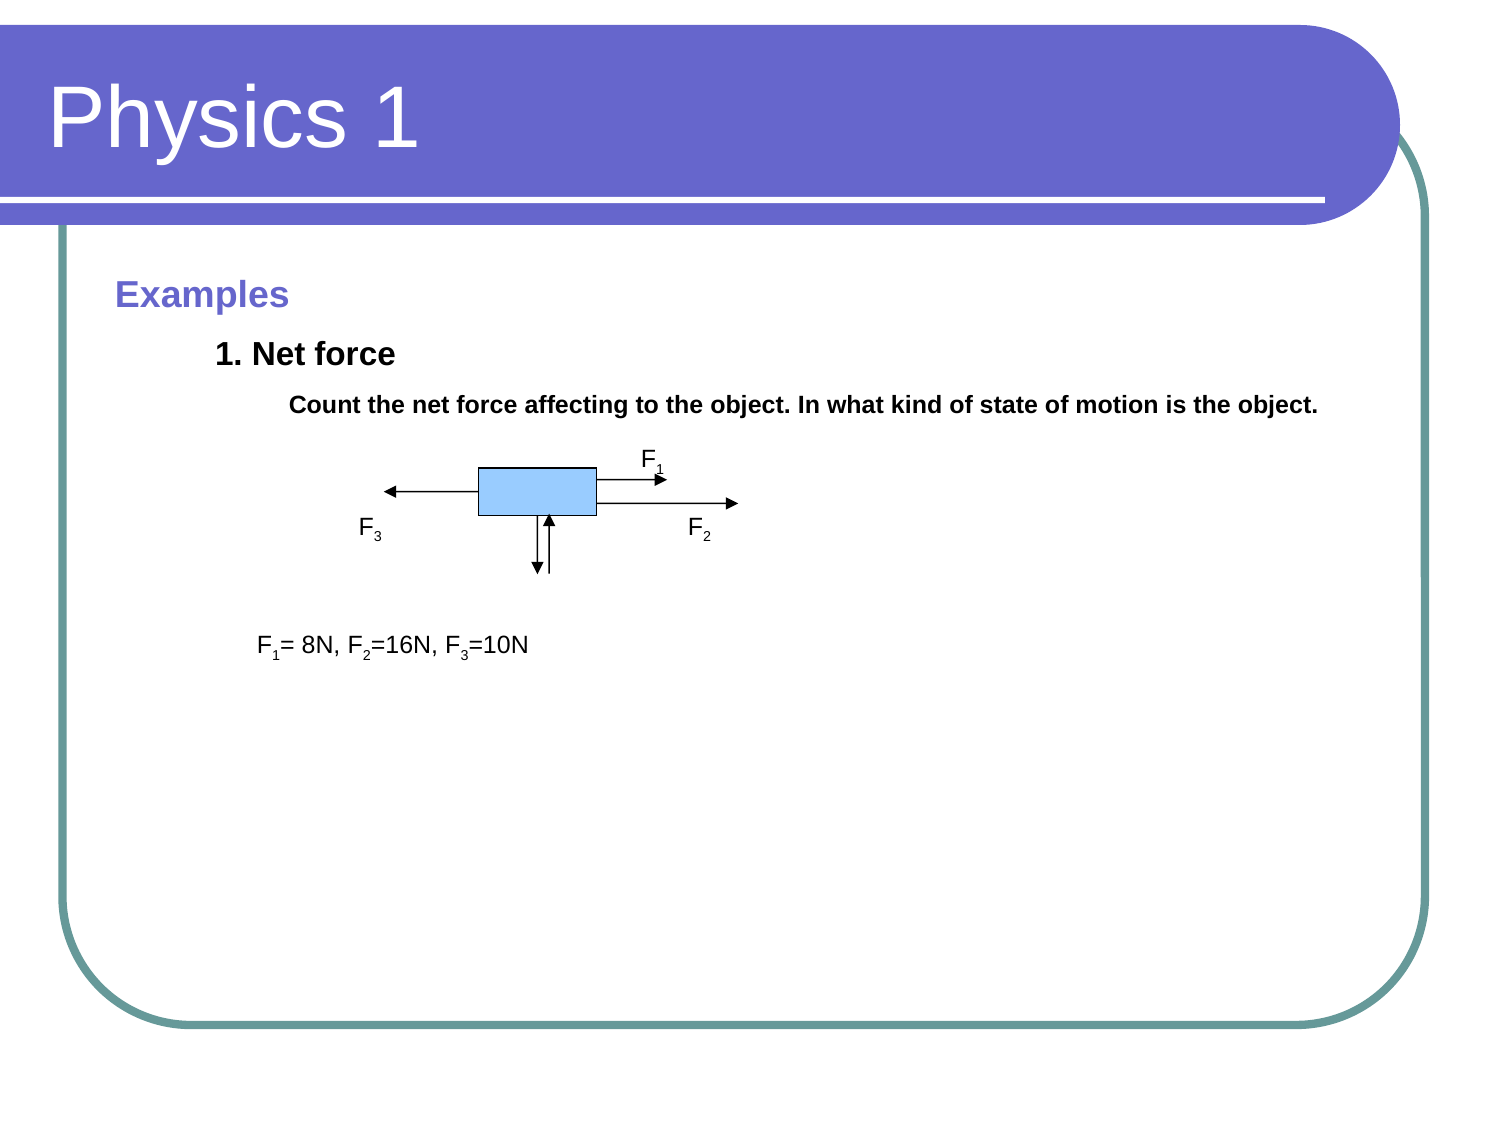

# Physics 1
Examples
	1. Net force
		Count the net force affecting to the object. In what kind of state of motion is the object.
F1
F3
F2
F1= 8N, F2=16N, F3=10N